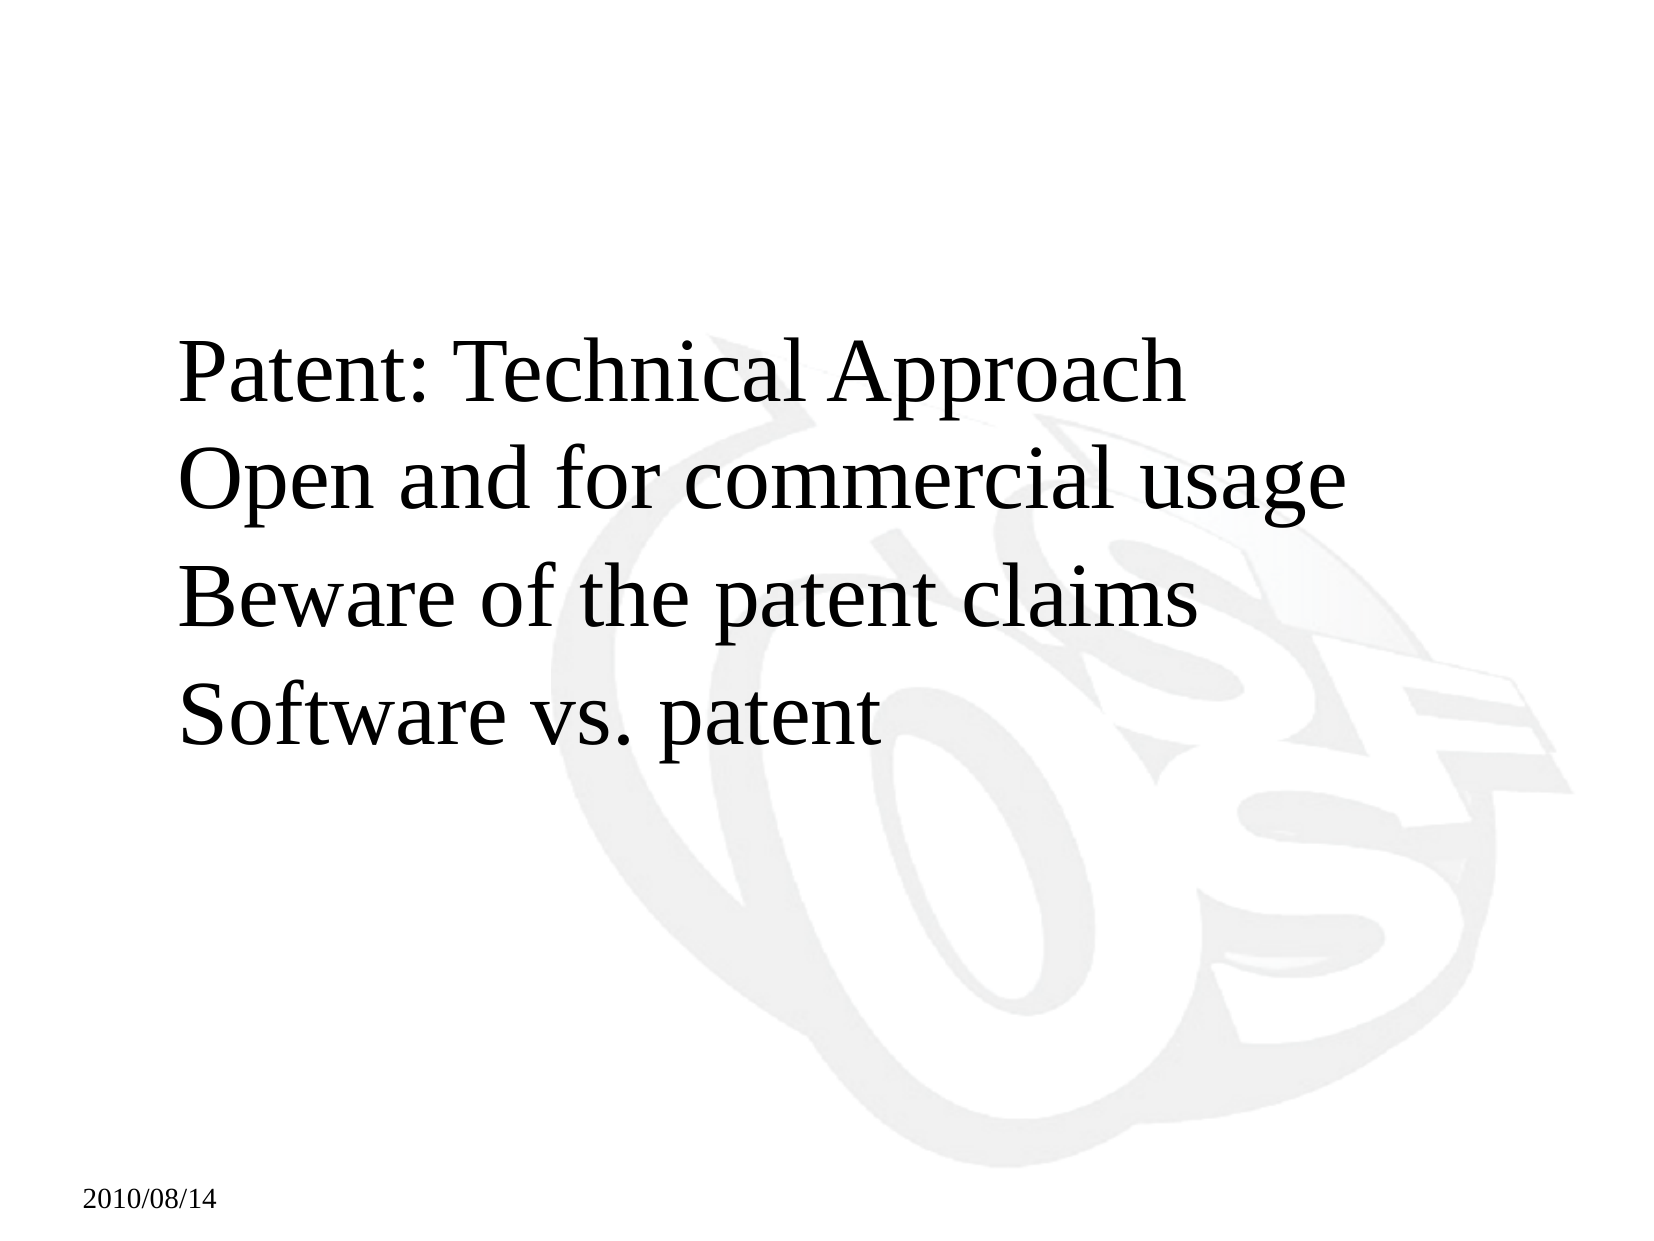

Patent: Technical Approach
Open and for commercial usage
# Beware of the patent claims
Software vs. patent
2010/08/14